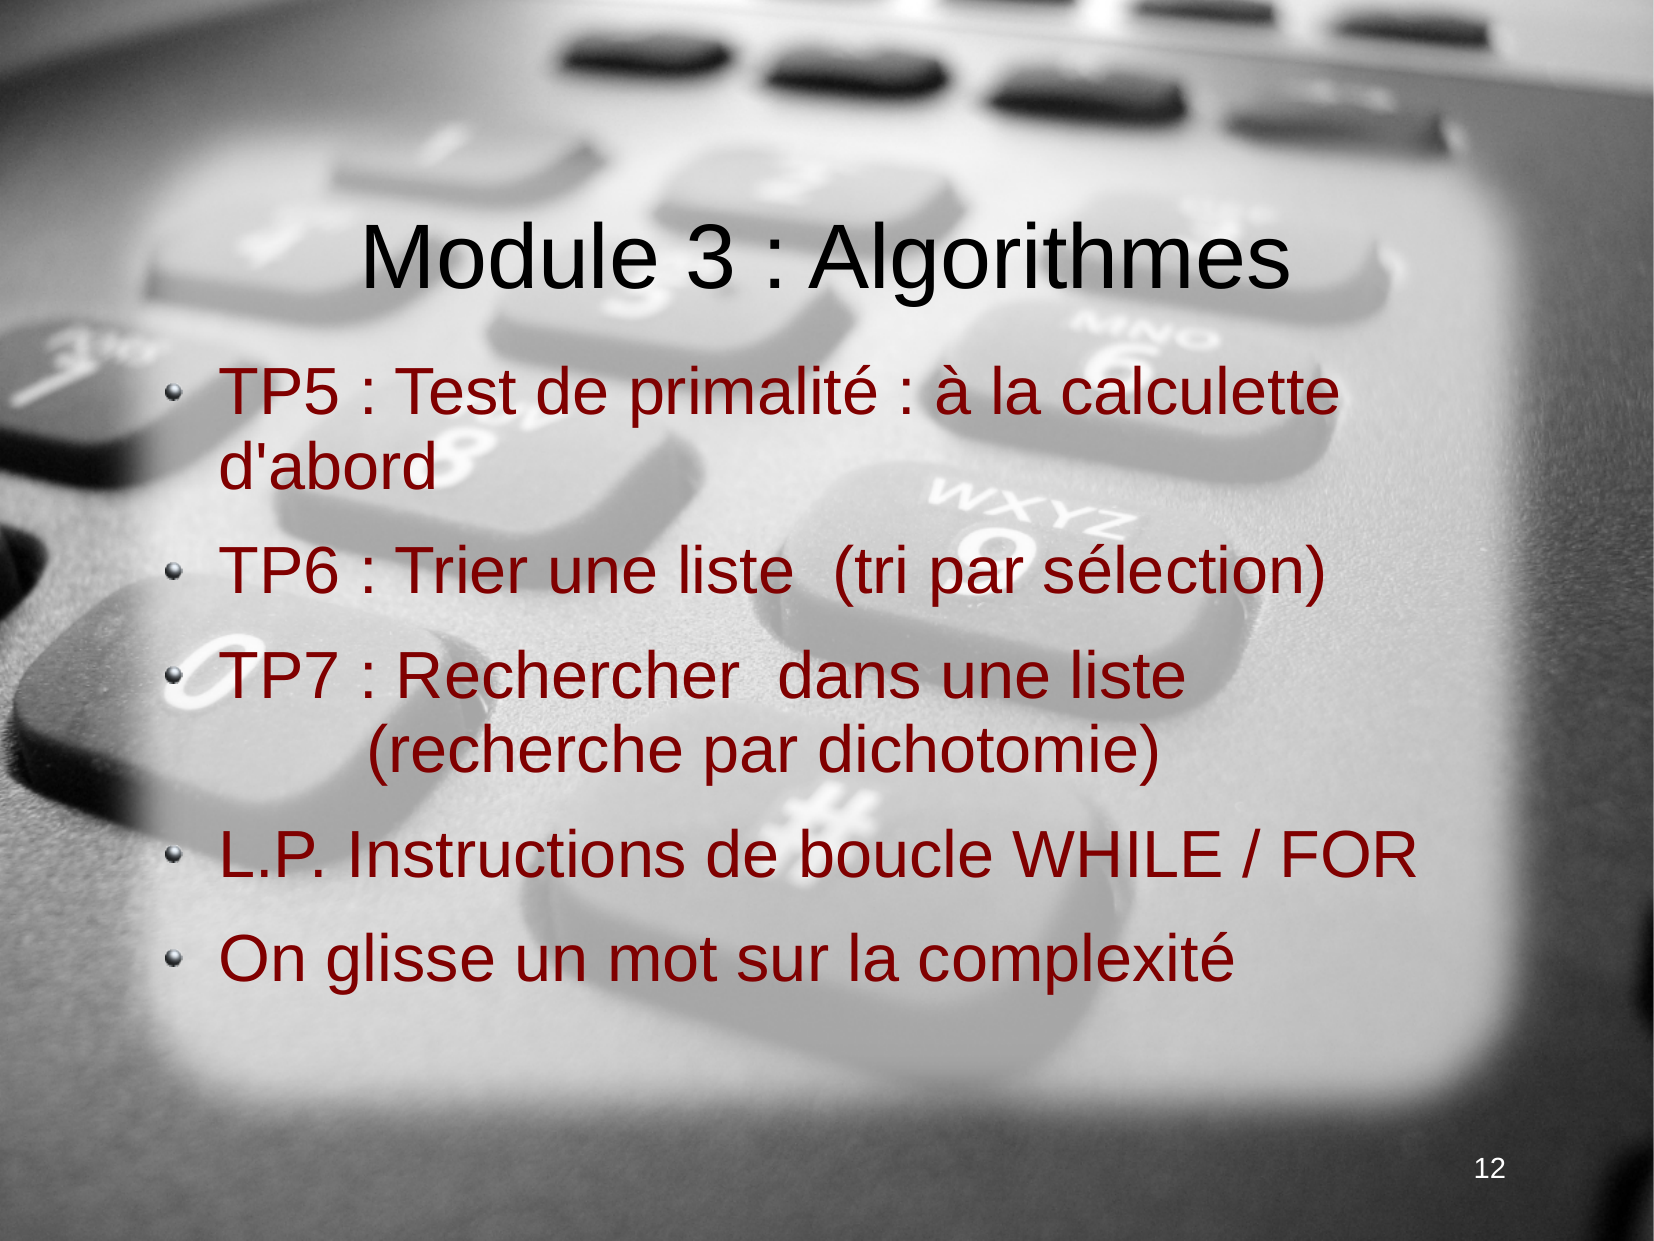

# Module 3 : Algorithmes
TP5 : Test de primalité : à la calculette d'abord
TP6 : Trier une liste (tri par sélection)
TP7 : Rechercher dans une liste (recherche par dichotomie)
L.P. Instructions de boucle WHILE / FOR
On glisse un mot sur la complexité
12